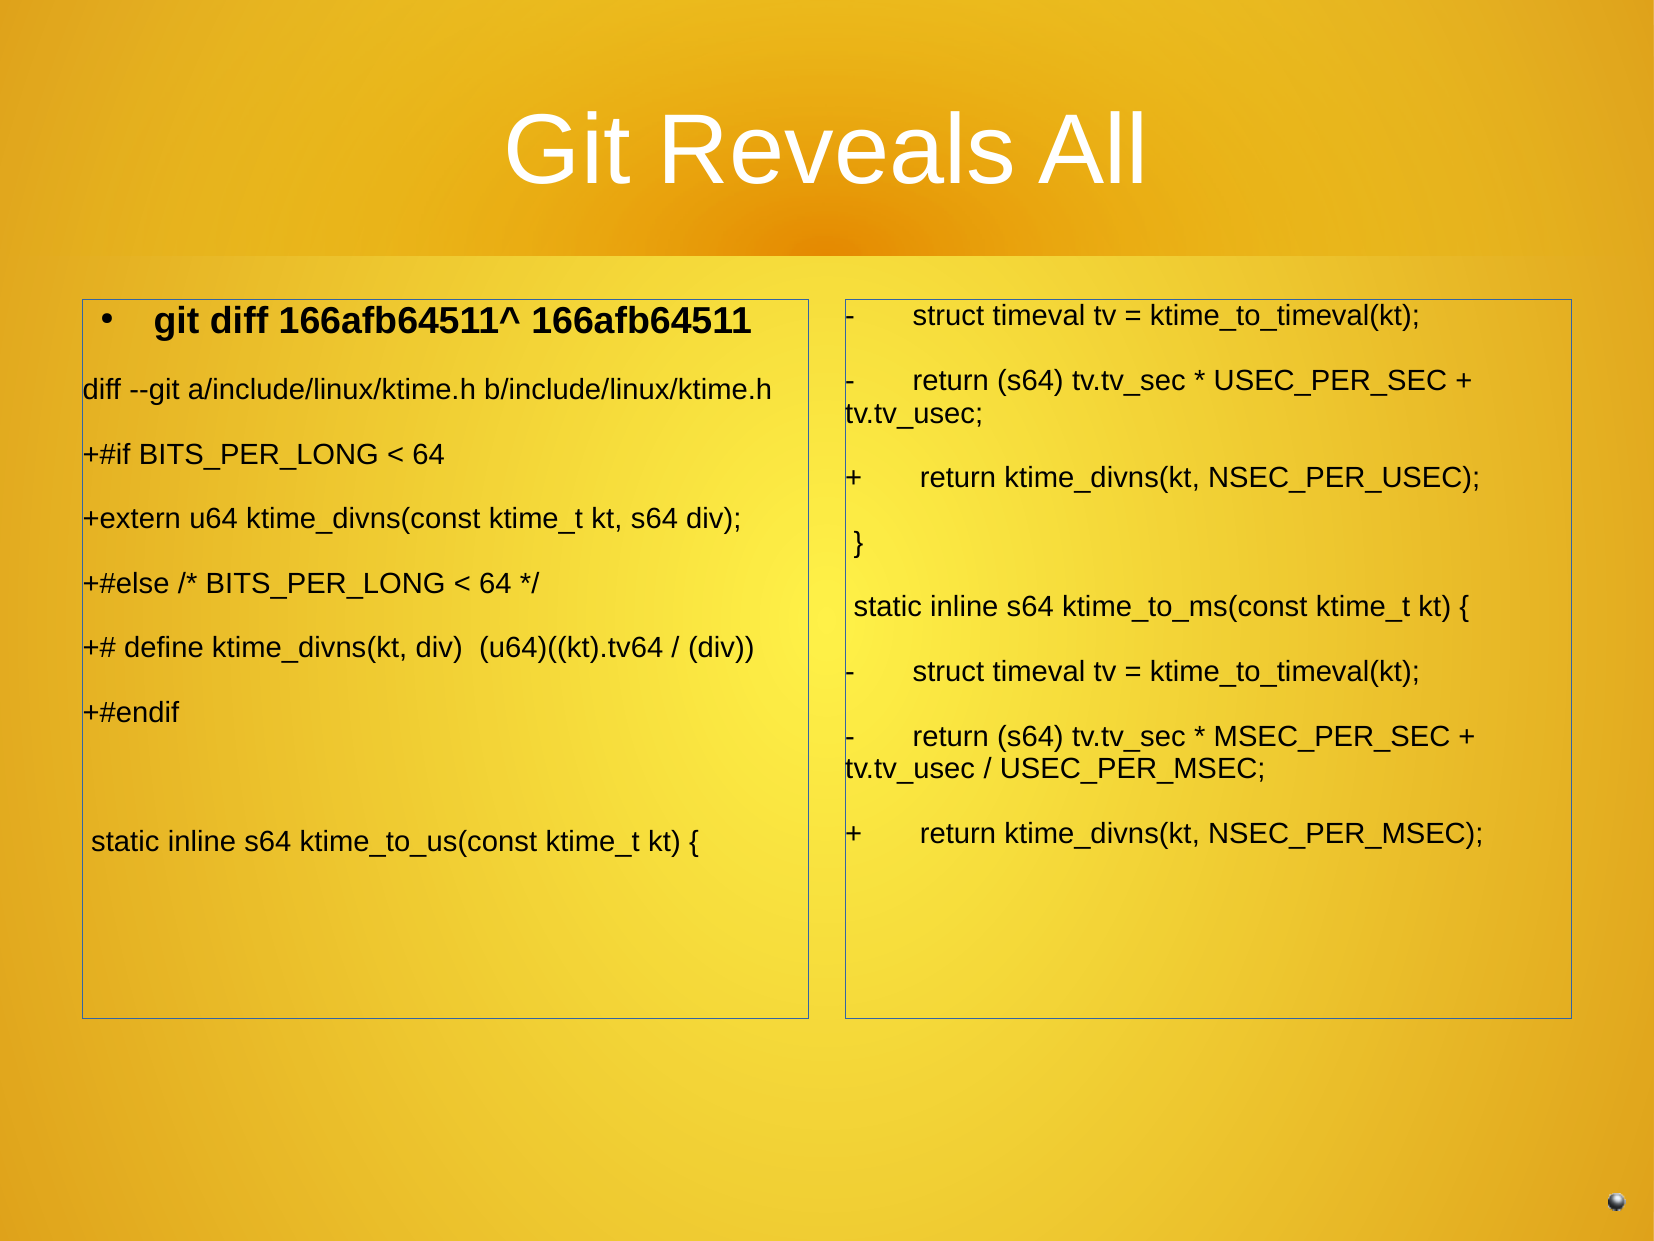

# Git Reveals All
git diff 166afb64511^ 166afb64511
diff --git a/include/linux/ktime.h b/include/linux/ktime.h
+#if BITS_PER_LONG < 64
+extern u64 ktime_divns(const ktime_t kt, s64 div);
+#else /* BITS_PER_LONG < 64 */
+# define ktime_divns(kt, div) (u64)((kt).tv64 / (div))
+#endif
 static inline s64 ktime_to_us(const ktime_t kt) {
- struct timeval tv = ktime_to_timeval(kt);
- return (s64) tv.tv_sec * USEC_PER_SEC + tv.tv_usec;
+ return ktime_divns(kt, NSEC_PER_USEC);
 }
 static inline s64 ktime_to_ms(const ktime_t kt) {
- struct timeval tv = ktime_to_timeval(kt);
- return (s64) tv.tv_sec * MSEC_PER_SEC + tv.tv_usec / USEC_PER_MSEC;
+ return ktime_divns(kt, NSEC_PER_MSEC);